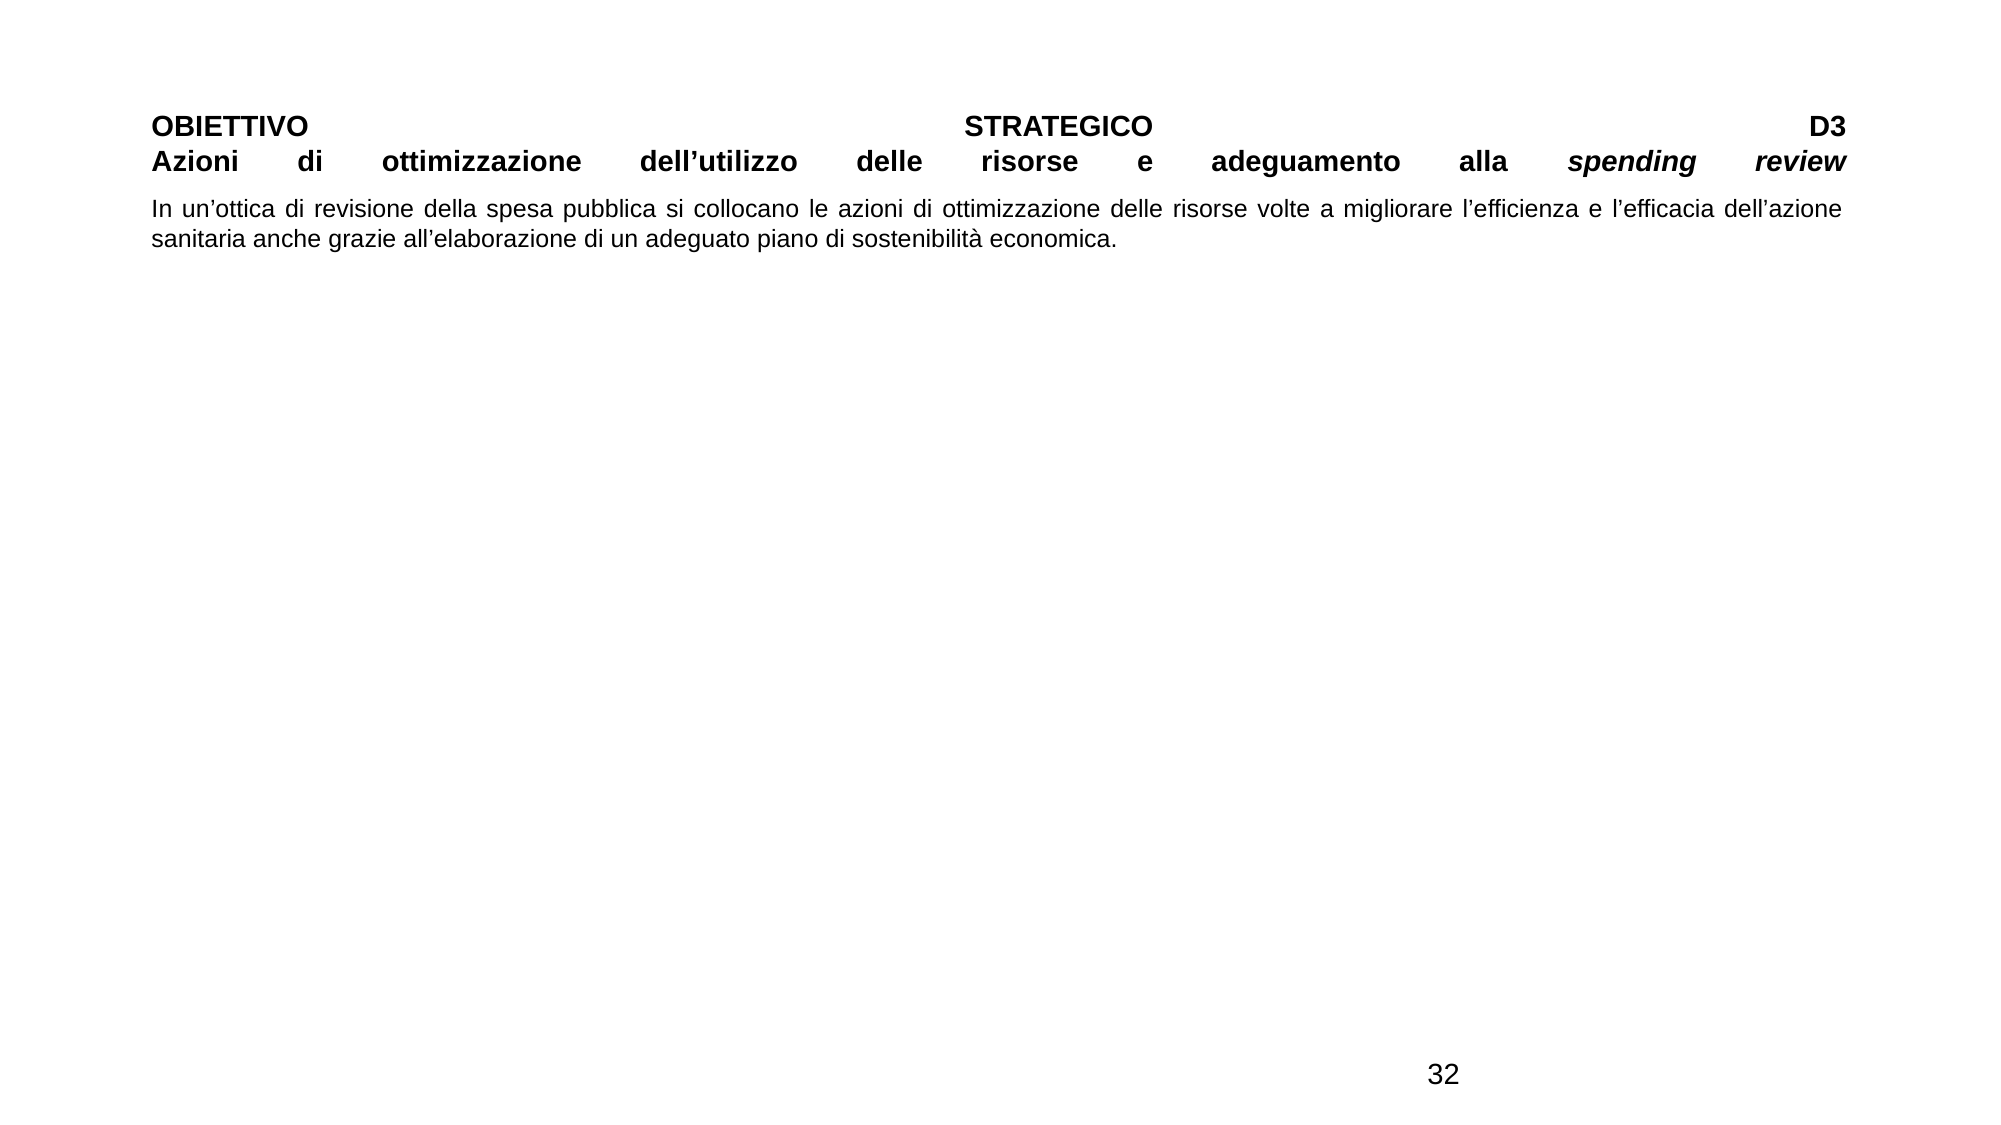

# OBIETTIVO STRATEGICO D3 Azioni di ottimizzazione dell’utilizzo delle risorse e adeguamento alla spending review In un’ottica di revisione della spesa pubblica si collocano le azioni di ottimizzazione delle risorse volte a migliorare l’efficienza e l’efficacia dell’azione sanitaria anche grazie all’elaborazione di un adeguato piano di sostenibilità economica.